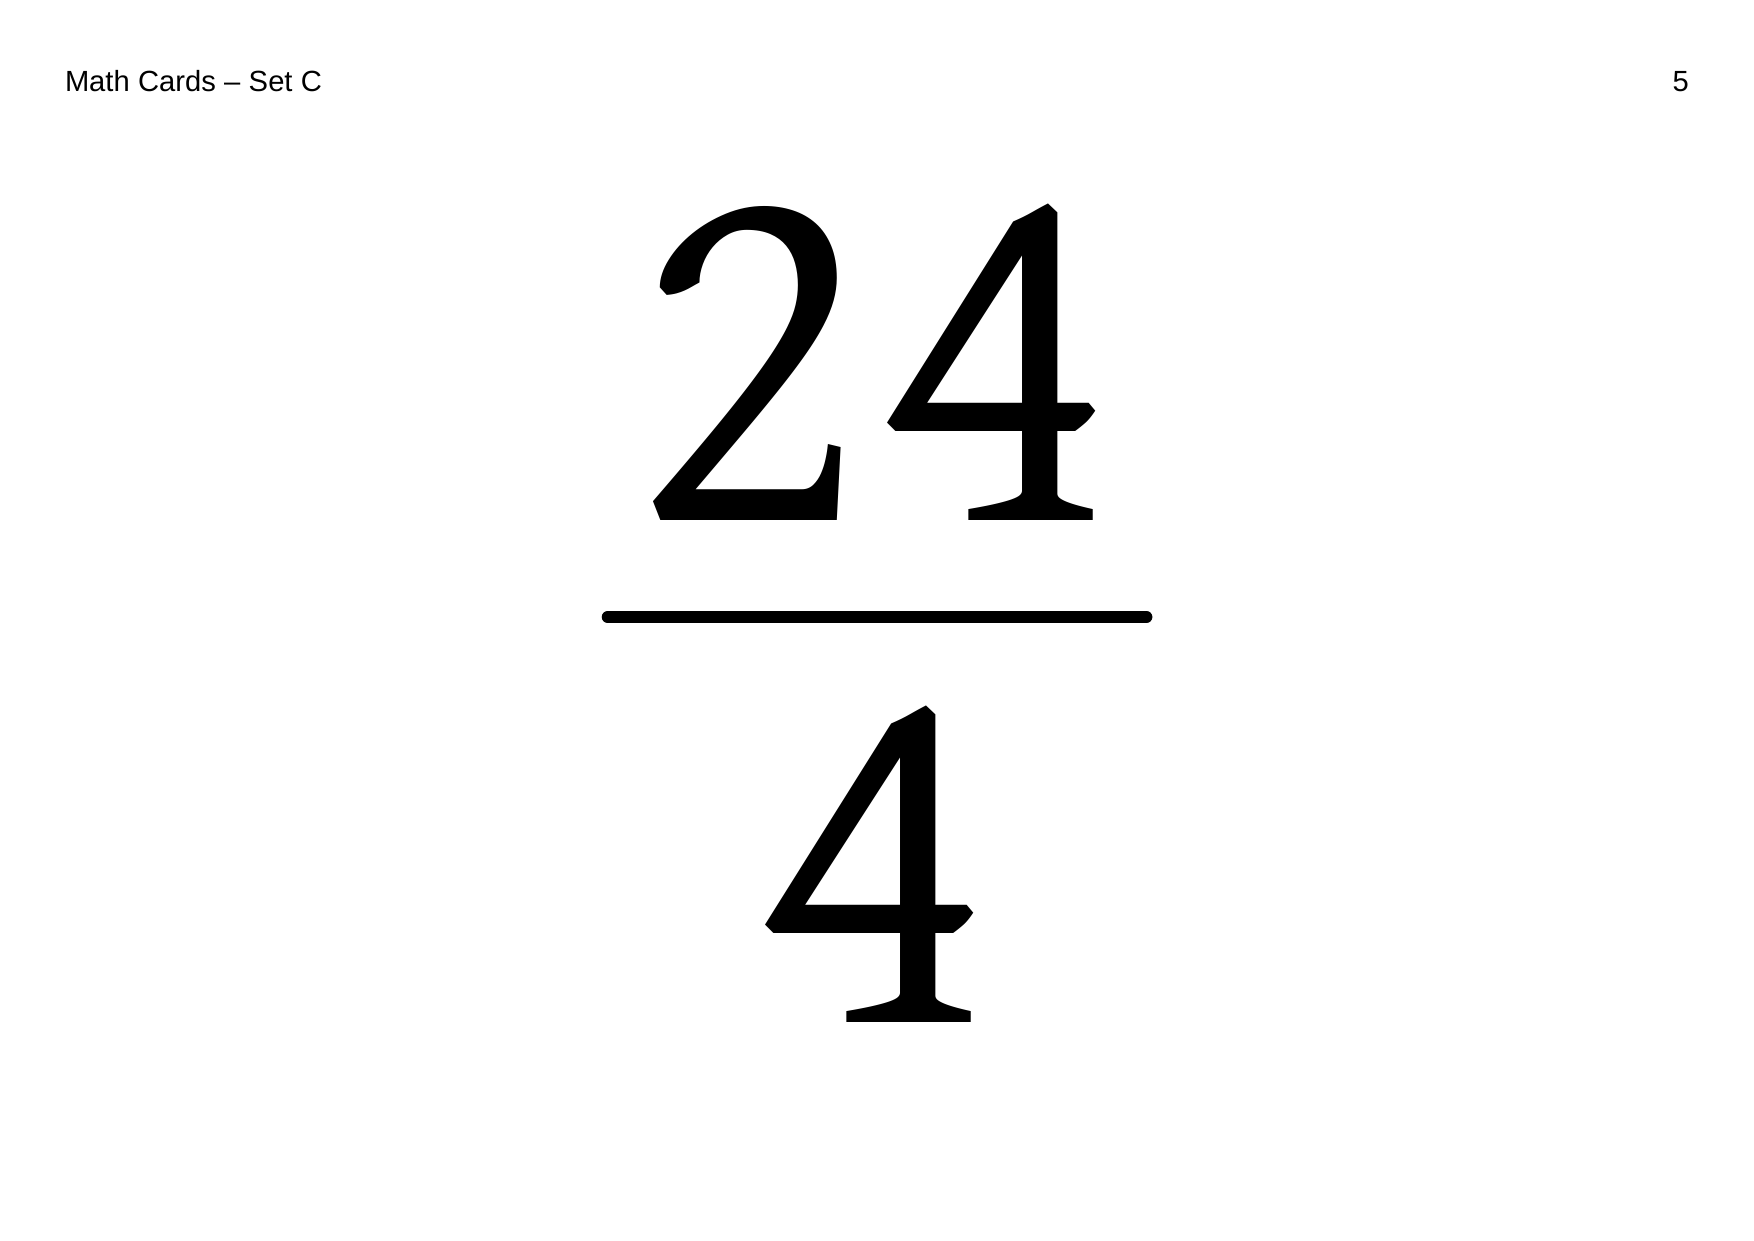

Math Cards – Set C
5
24
4